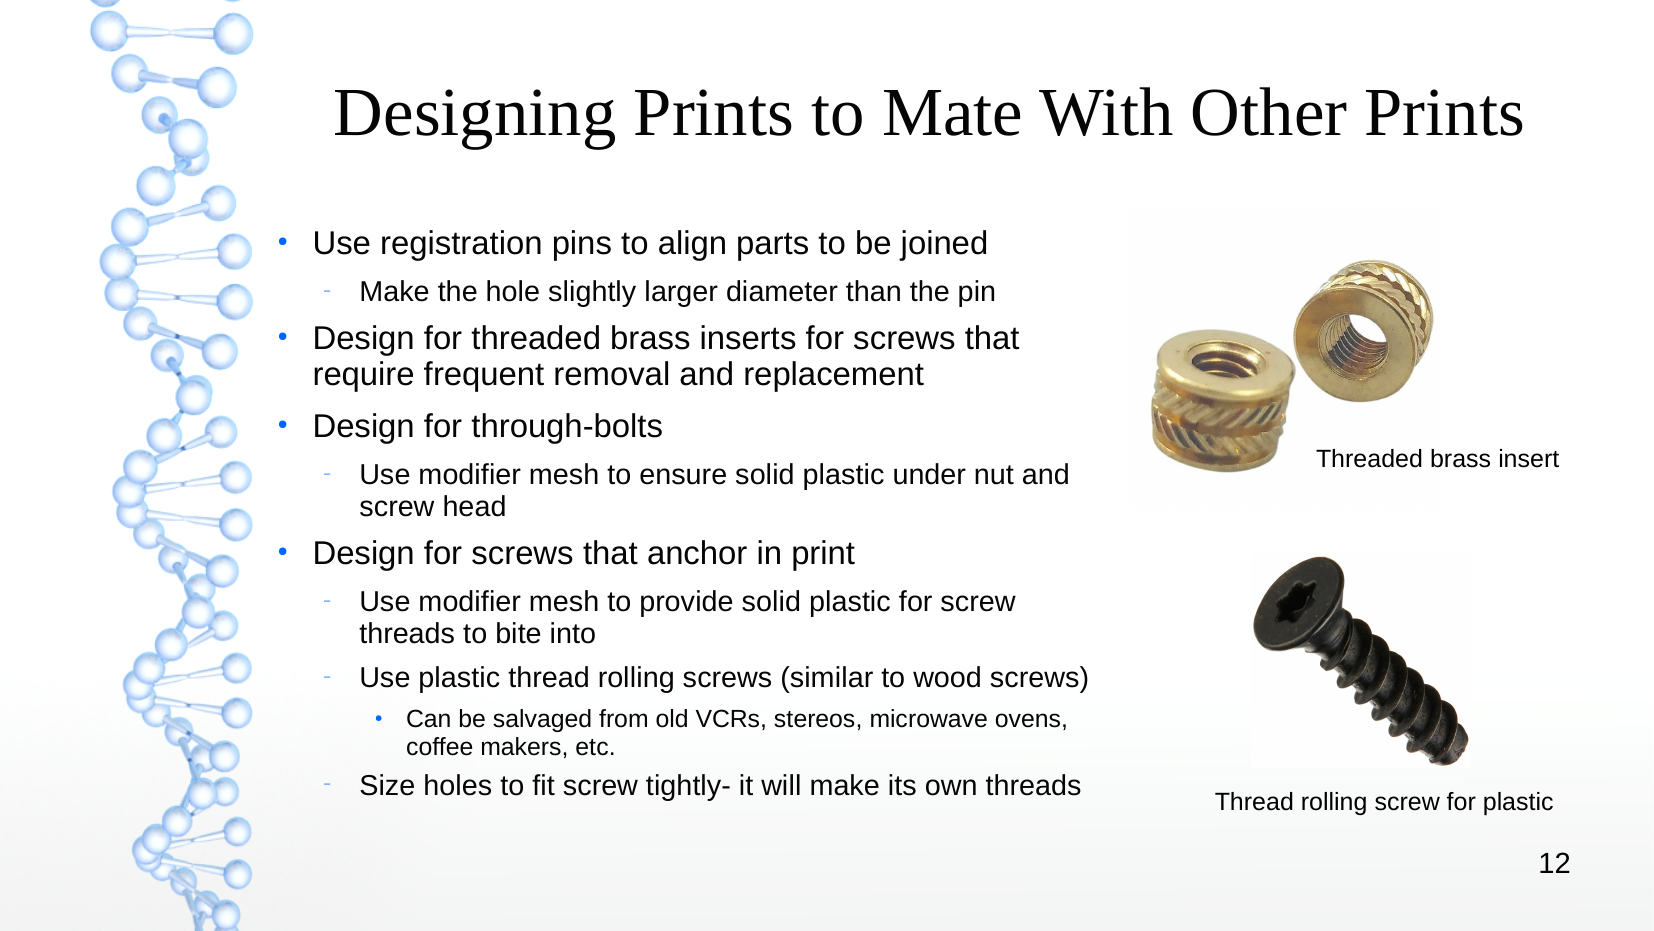

# Designing Prints to Mate With Other Prints
Use registration pins to align parts to be joined
Make the hole slightly larger diameter than the pin
Design for threaded brass inserts for screws that require frequent removal and replacement
Design for through-bolts
Use modifier mesh to ensure solid plastic under nut and screw head
Design for screws that anchor in print
Use modifier mesh to provide solid plastic for screw threads to bite into
Use plastic thread rolling screws (similar to wood screws)
Can be salvaged from old VCRs, stereos, microwave ovens, coffee makers, etc.
Size holes to fit screw tightly- it will make its own threads
Threaded brass insert
Thread rolling screw for plastic
12